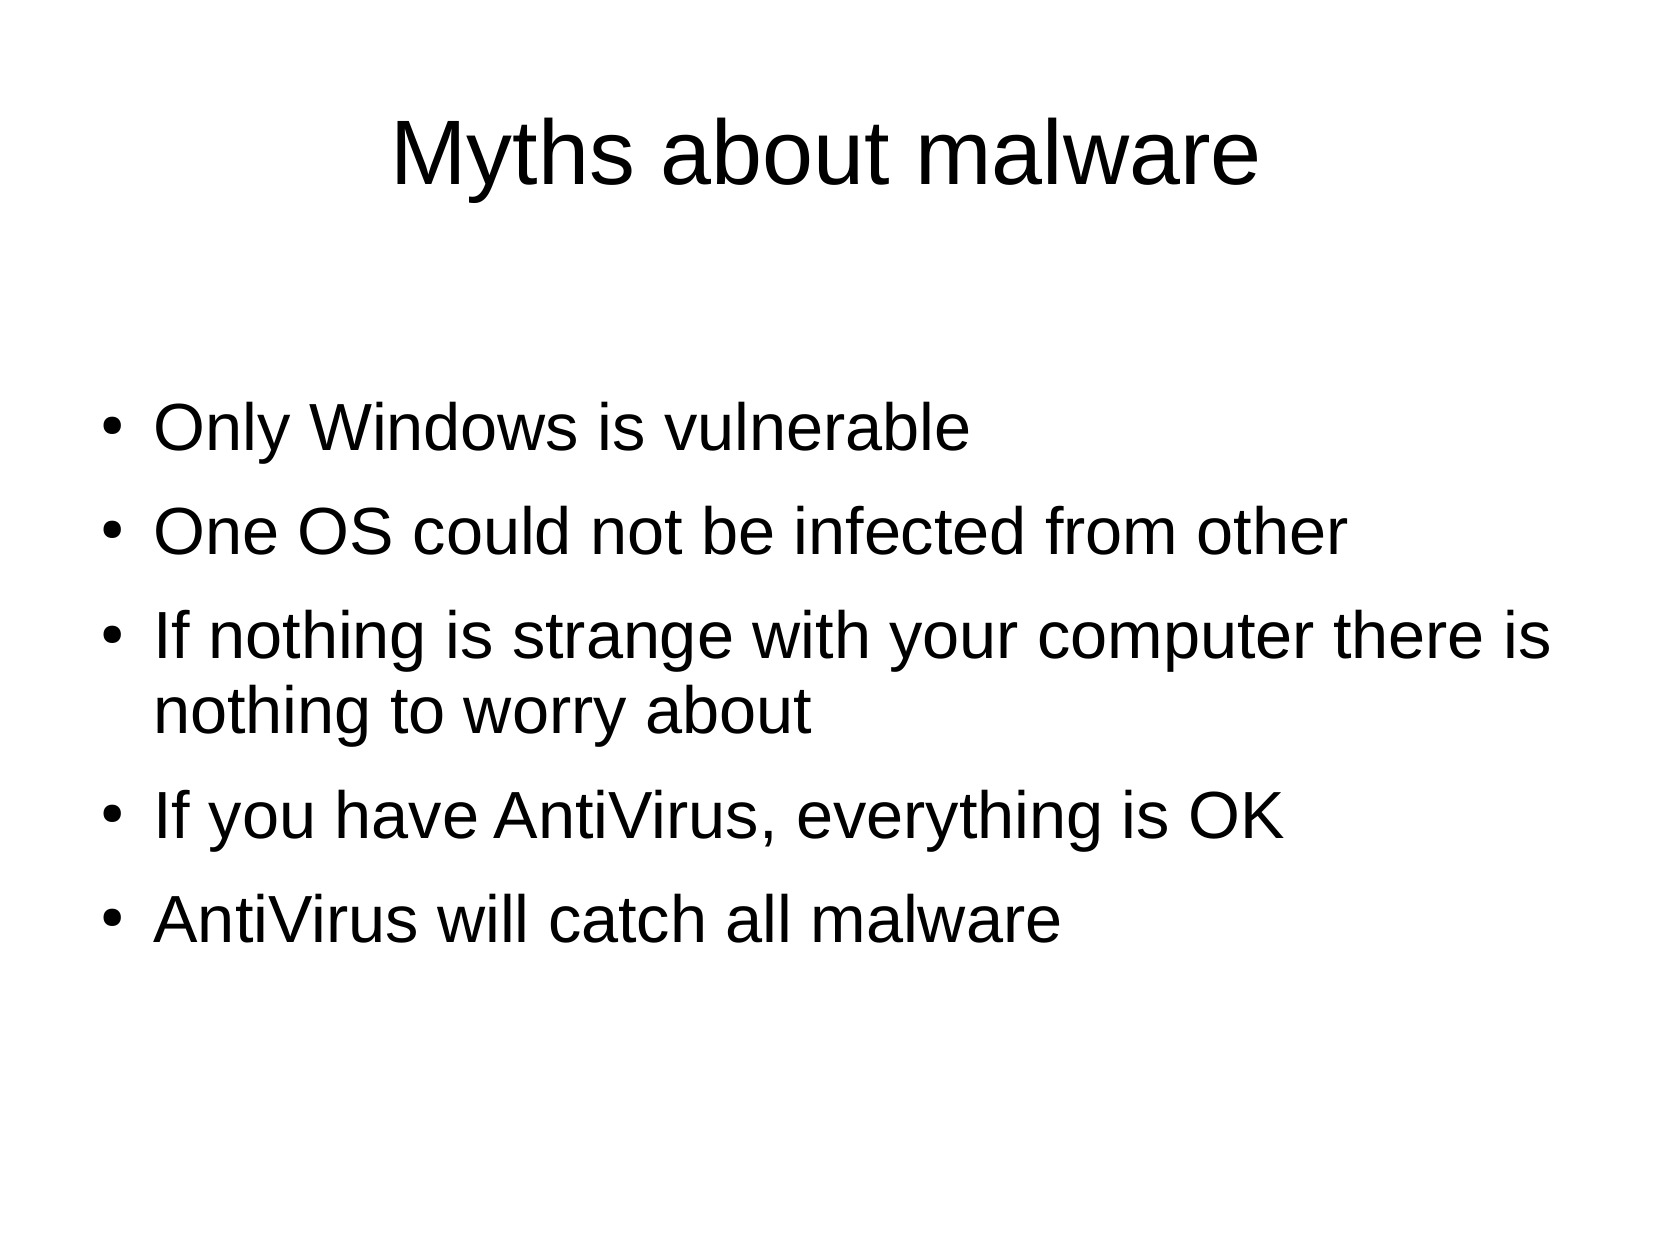

# Myths about malware
Only Windows is vulnerable
One OS could not be infected from other
If nothing is strange with your computer there is nothing to worry about
If you have AntiVirus, everything is OK
AntiVirus will catch all malware